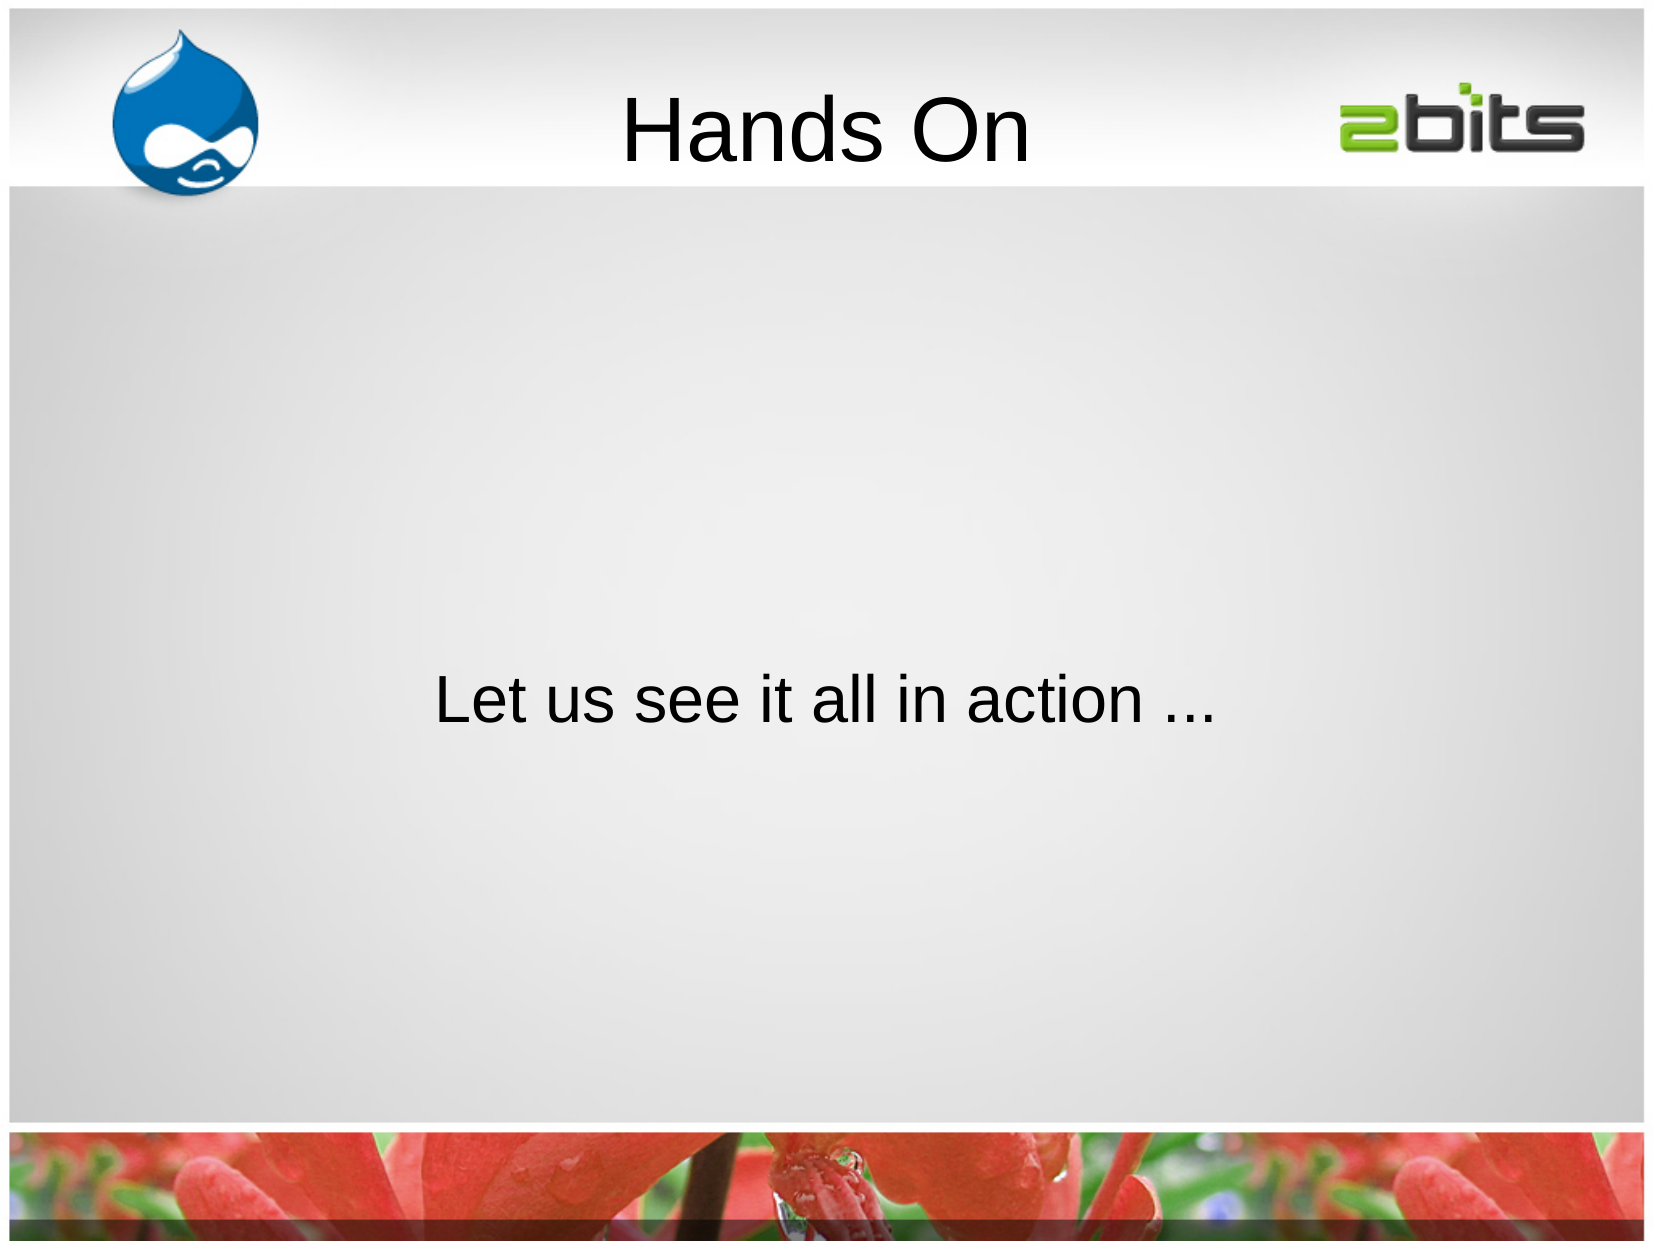

# Hands On
Let us see it all in action ...